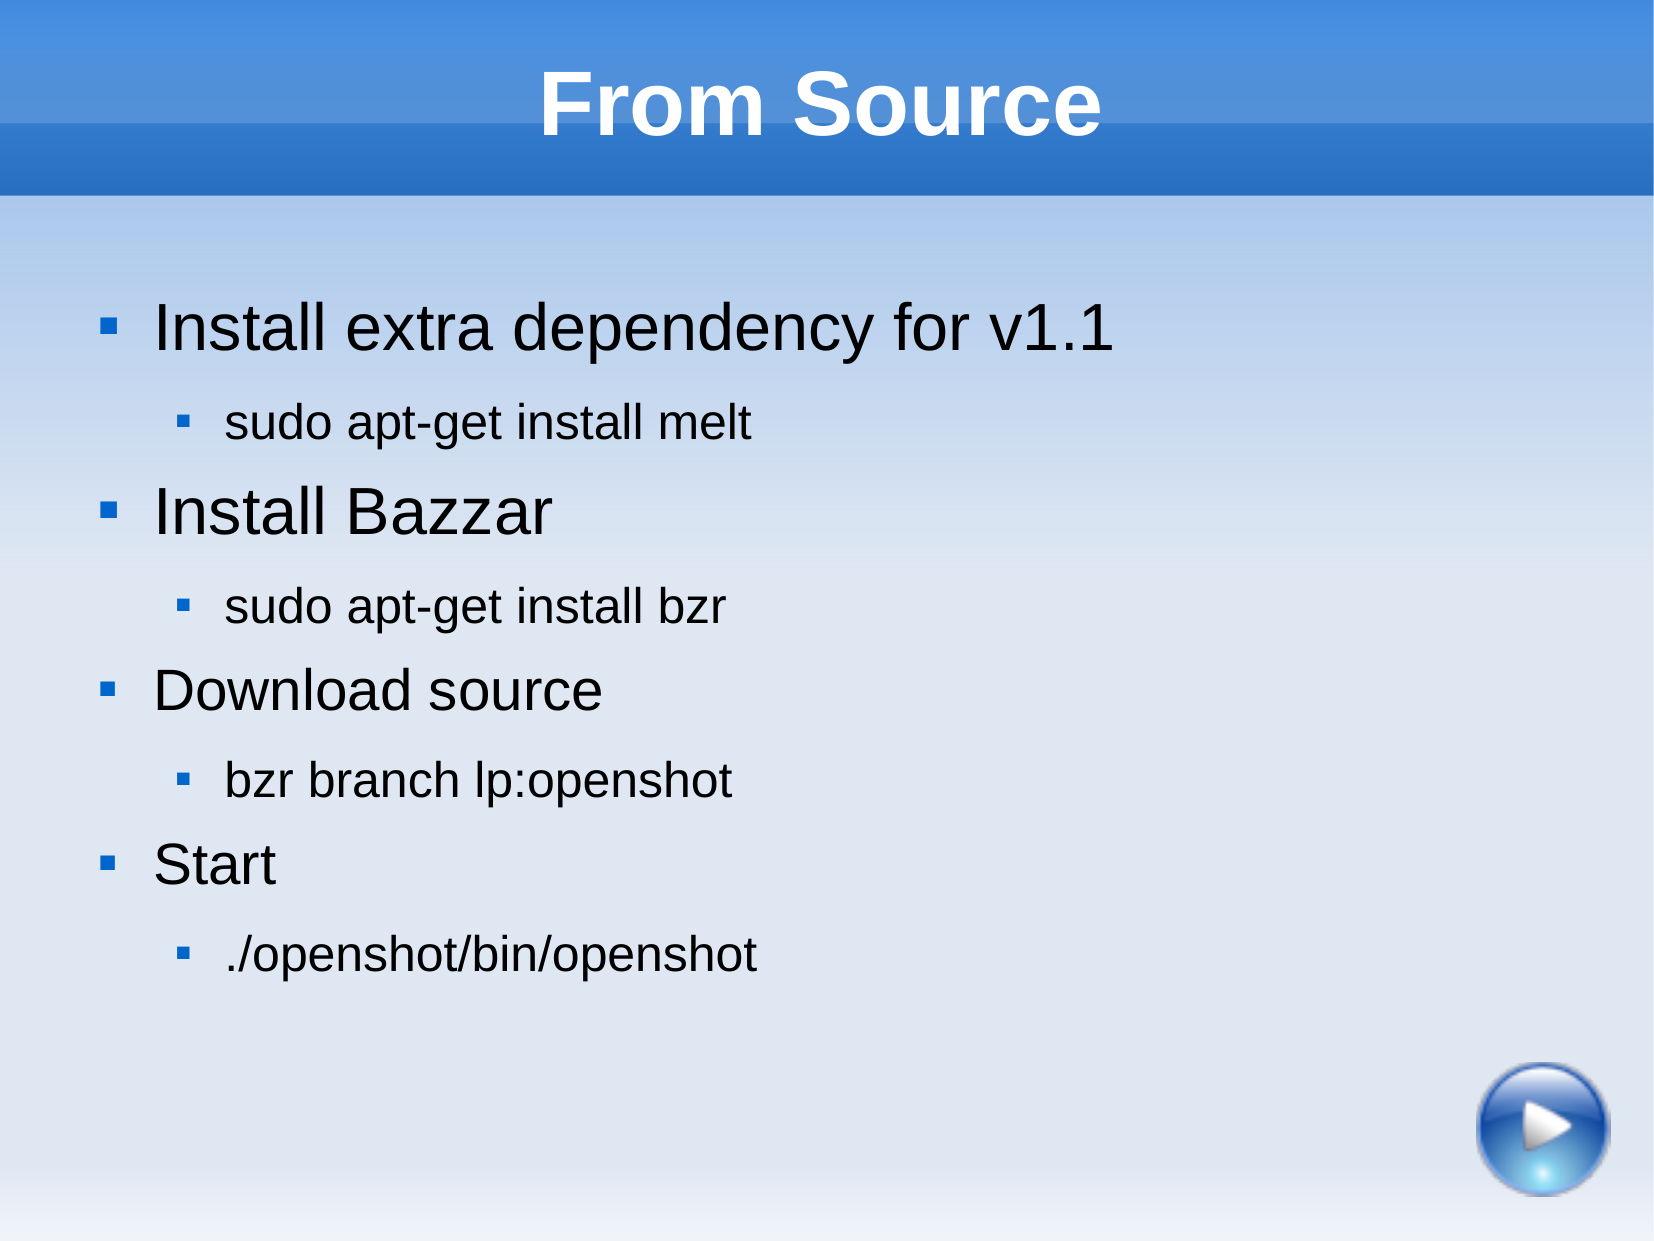

# From Source
Install extra dependency for v1.1
sudo apt-get install melt
Install Bazzar
sudo apt-get install bzr
Download source
bzr branch lp:openshot
Start
./openshot/bin/openshot